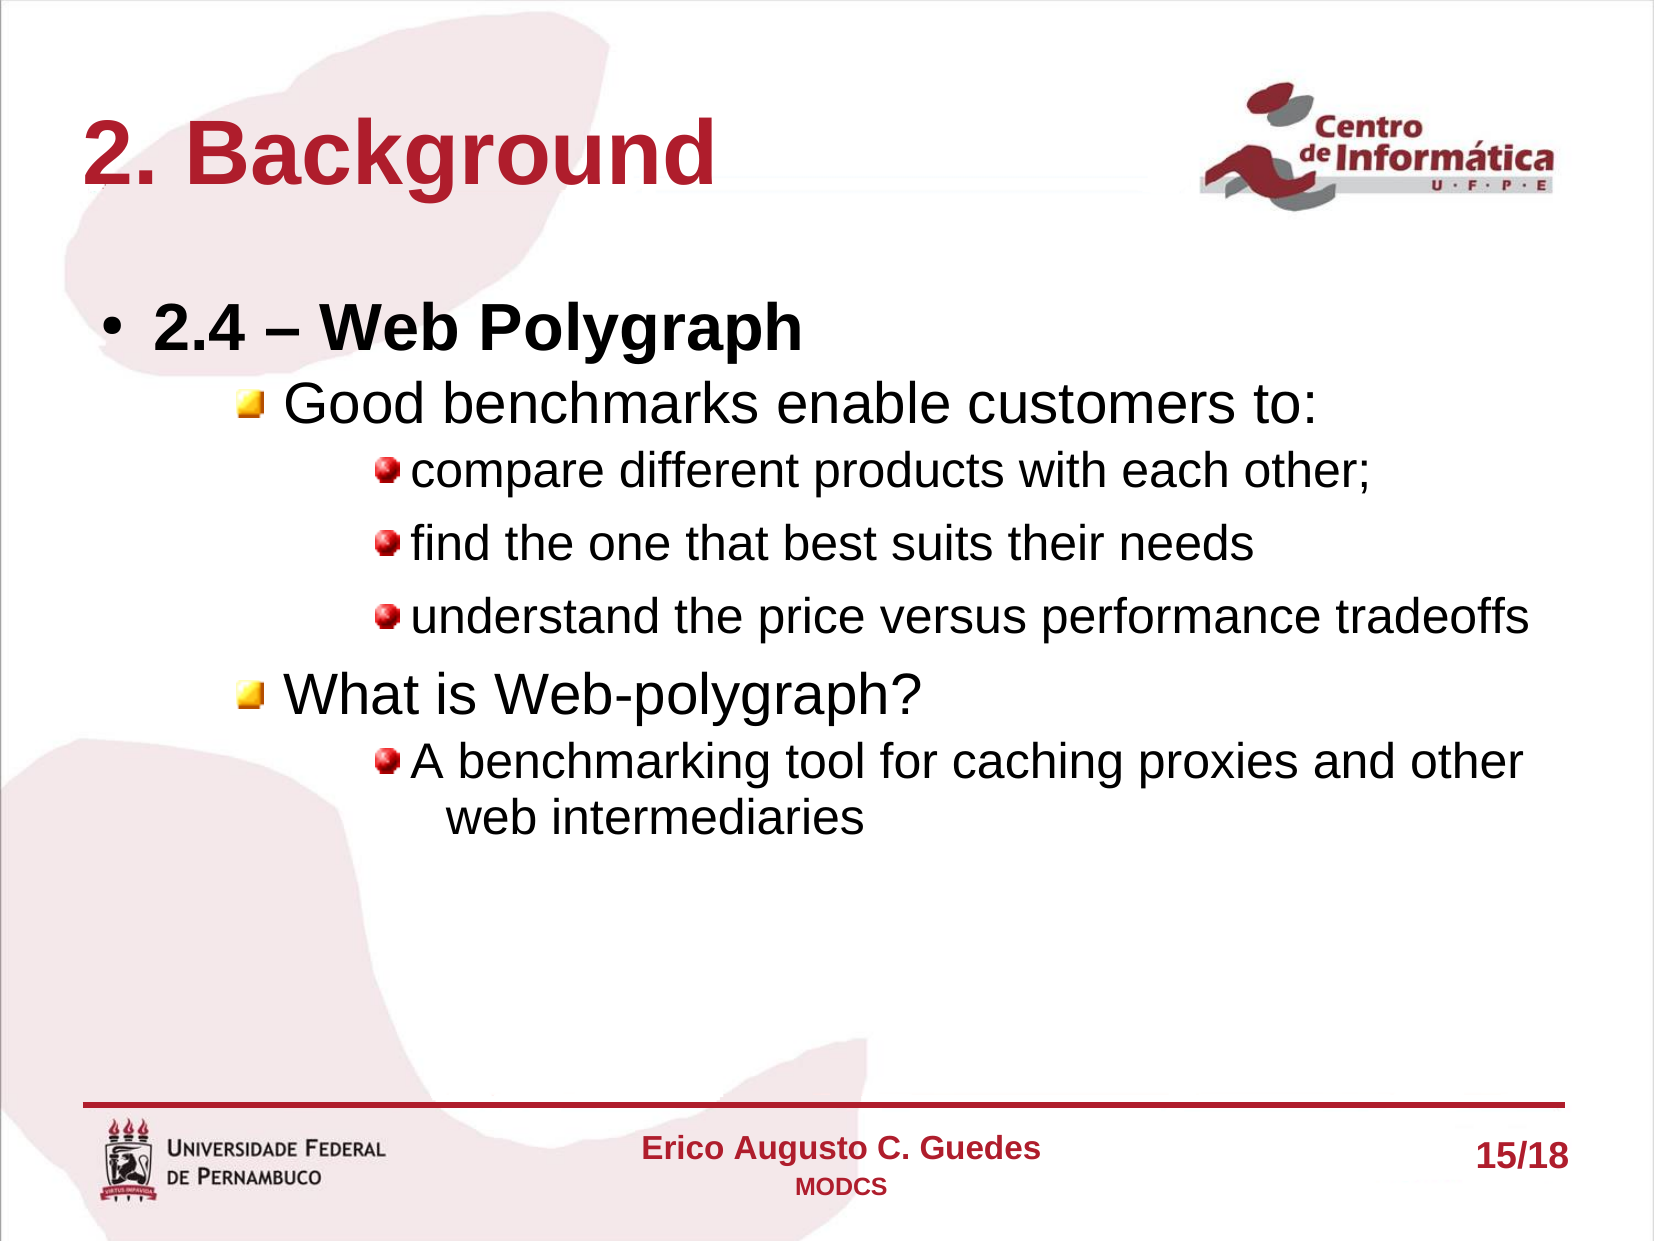

# 2. Background
2.4 – Web Polygraph
Good benchmarks enable customers to:
compare different products with each other;
find the one that best suits their needs
understand the price versus performance tradeoffs
What is Web-polygraph?
A benchmarking tool for caching proxies and other web intermediaries